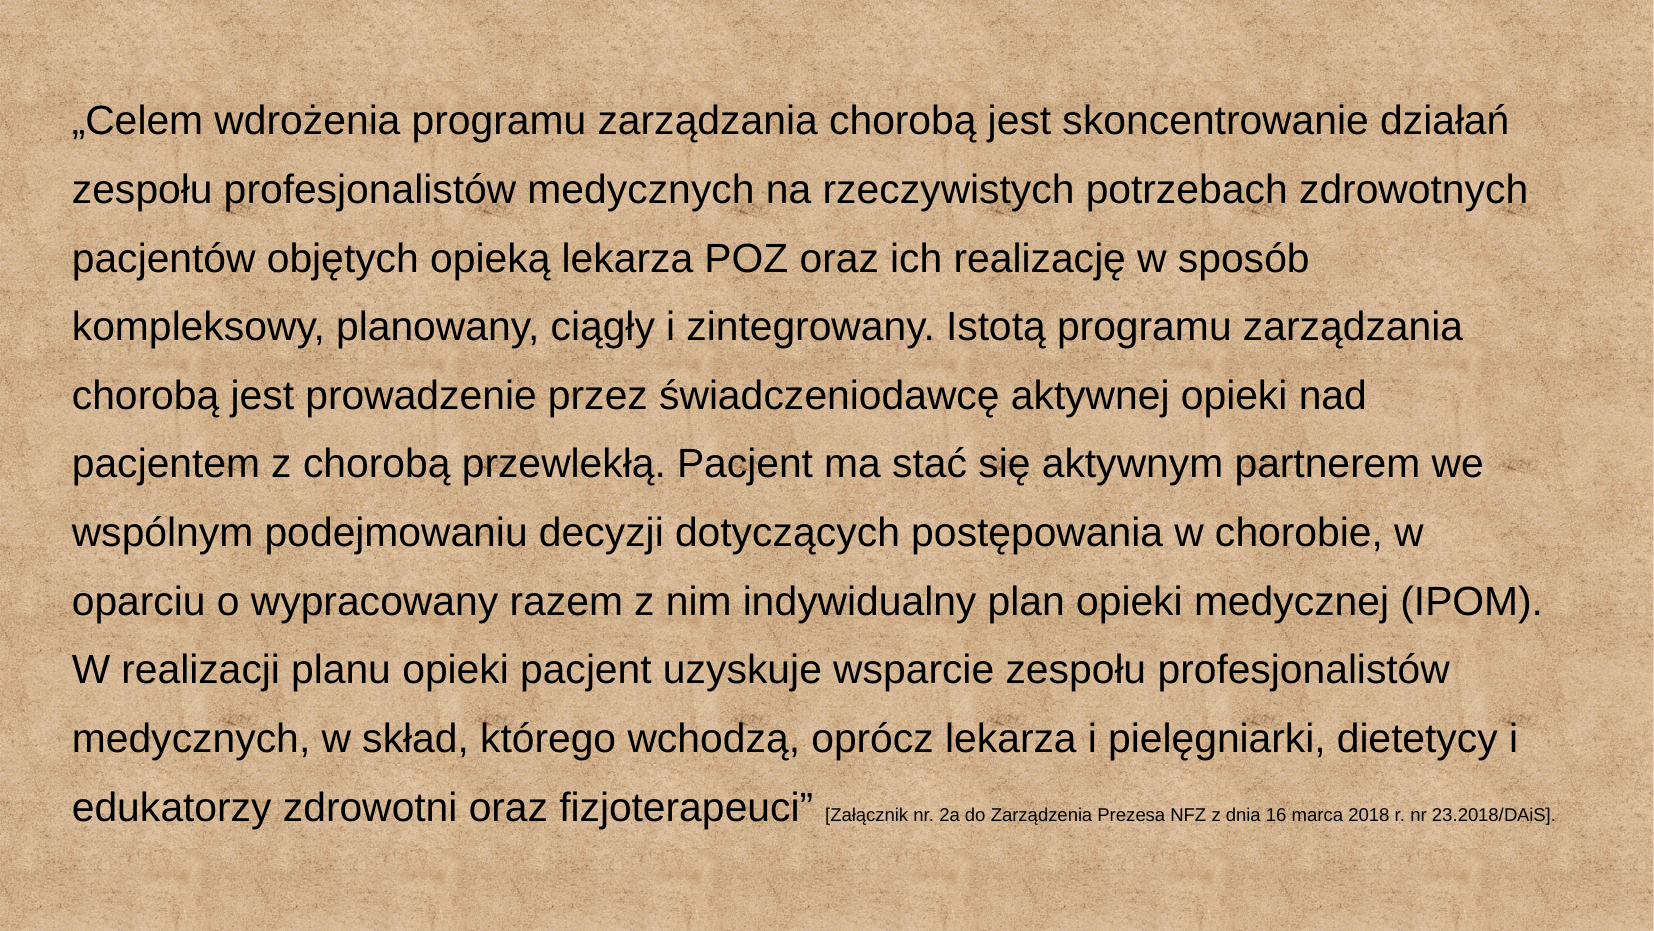

# „Celem wdrożenia programu zarządzania chorobą jest skoncentrowanie działań zespołu profesjonalistów medycznych na rzeczywistych potrzebach zdrowotnych pacjentów objętych opieką lekarza POZ oraz ich realizację w sposób kompleksowy, planowany, ciągły i zintegrowany. Istotą programu zarządzania chorobą jest prowadzenie przez świadczeniodawcę aktywnej opieki nad pacjentem z chorobą przewlekłą. Pacjent ma stać się aktywnym partnerem we wspólnym podejmowaniu decyzji dotyczących postępowania w chorobie, w oparciu o wypracowany razem z nim indywidualny plan opieki medycznej (IPOM). W realizacji planu opieki pacjent uzyskuje wsparcie zespołu profesjonalistów medycznych, w skład, którego wchodzą, oprócz lekarza i pielęgniarki, dietetycy i edukatorzy zdrowotni oraz fizjoterapeuci” [Załącznik nr. 2a do Zarządzenia Prezesa NFZ z dnia 16 marca 2018 r. nr 23.2018/DAiS].